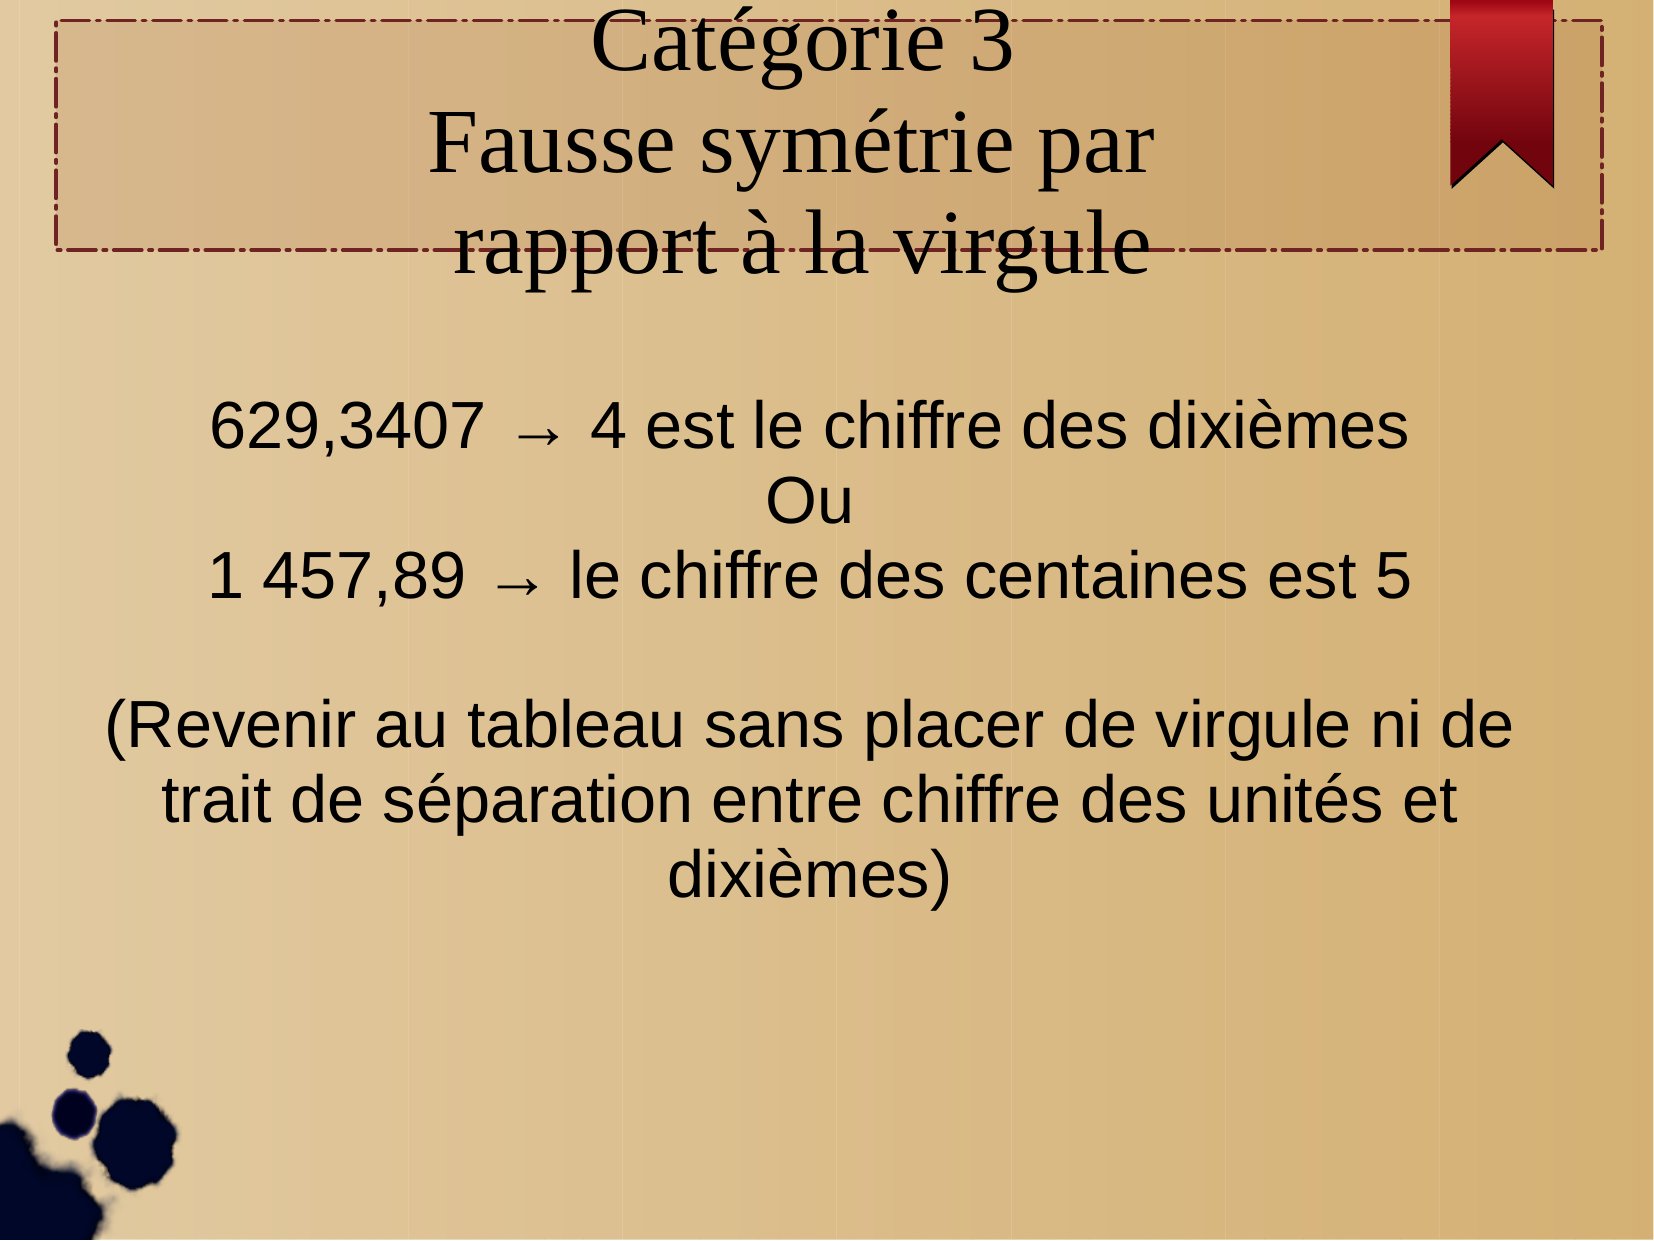

# Catégorie 3 Fausse symétrie par rapport à la virgule
629,3407 → 4 est le chiffre des dixièmes
Ou
1 457,89 → le chiffre des centaines est 5
(Revenir au tableau sans placer de virgule ni de trait de séparation entre chiffre des unités et dixièmes)